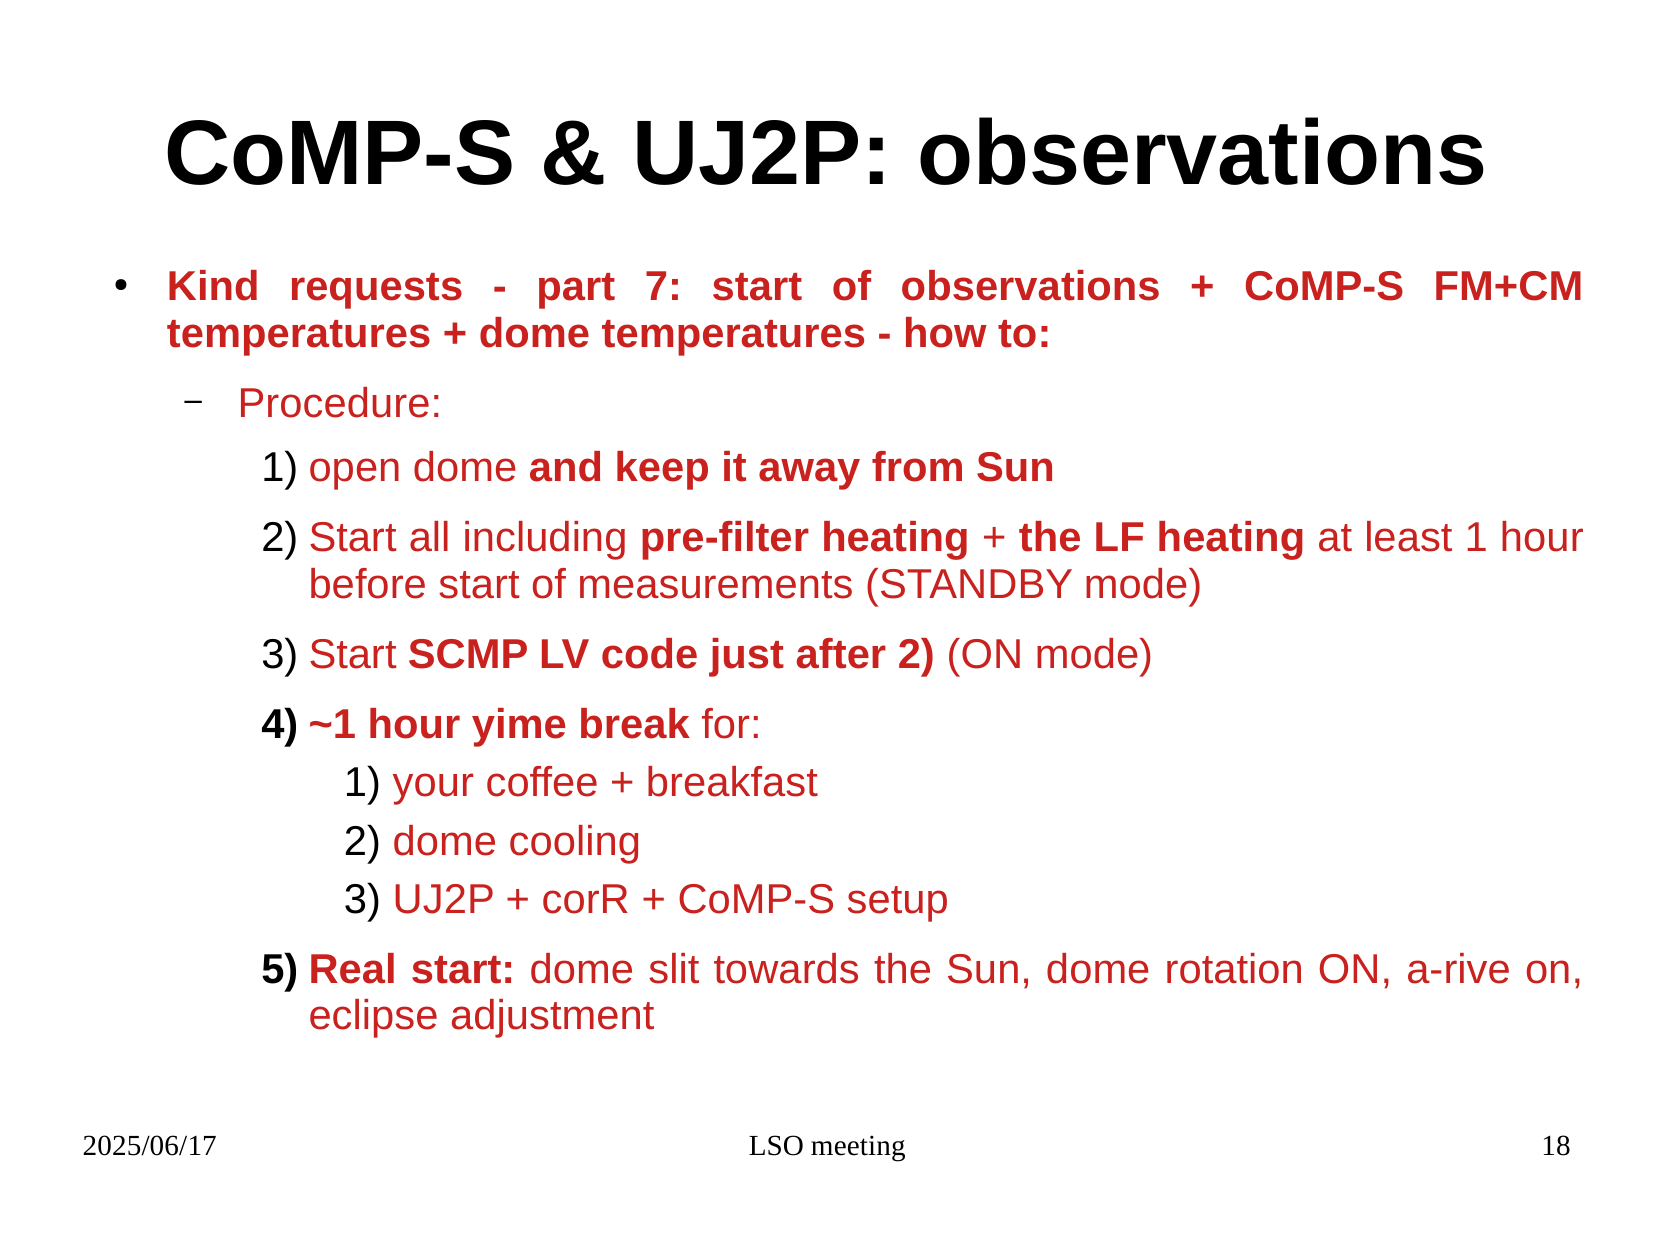

CoMP-S & UJ2P: observations
# Kind requests - part 7: start of observations + CoMP-S FM+CM temperatures + dome temperatures - how to:
Procedure:
open dome and keep it away from Sun
Start all including pre-filter heating + the LF heating at least 1 hour before start of measurements (STANDBY mode)
Start SCMP LV code just after 2) (ON mode)
~1 hour yime break for:
 your coffee + breakfast
 dome cooling
 UJ2P + corR + CoMP-S setup
Real start: dome slit towards the Sun, dome rotation ON, a-rive on, eclipse adjustment
2025/06/17
LSO meeting
18